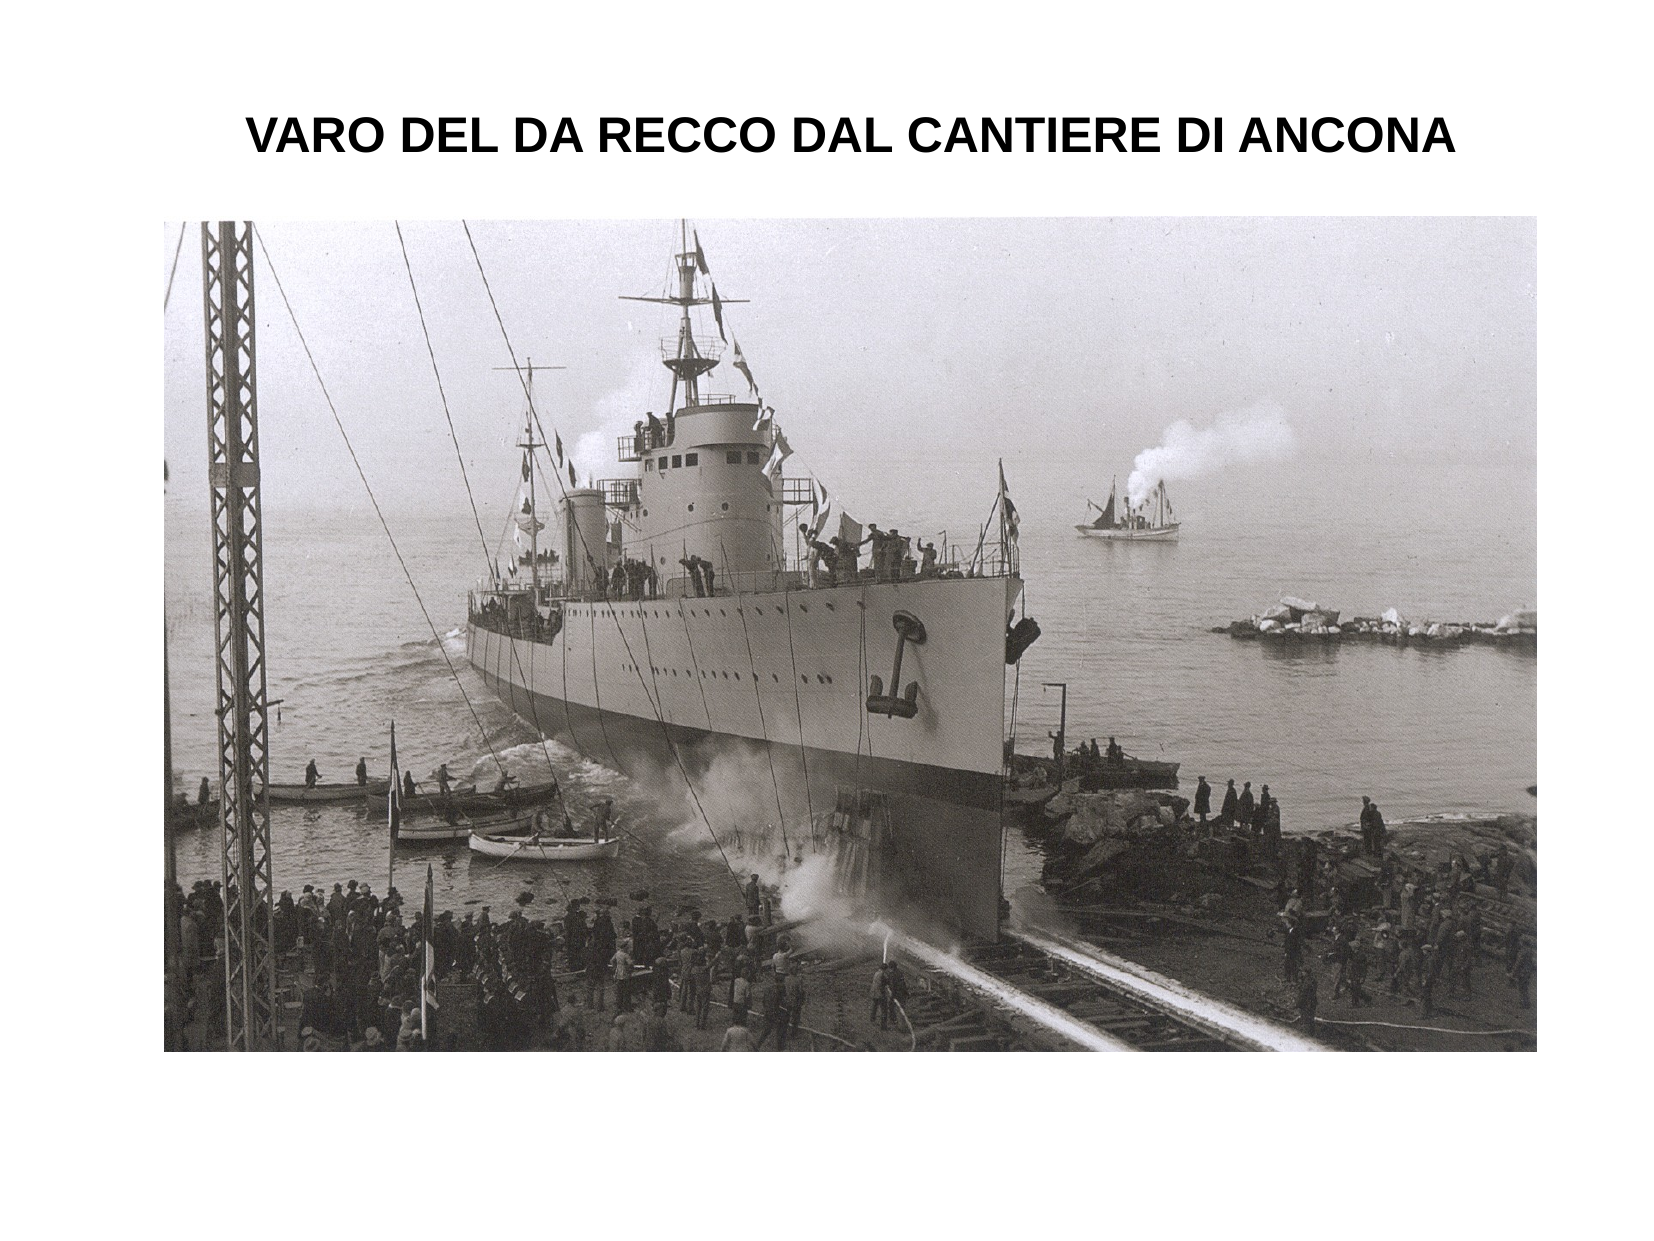

VARO DEL DA RECCO DAL CANTIERE DI ANCONA